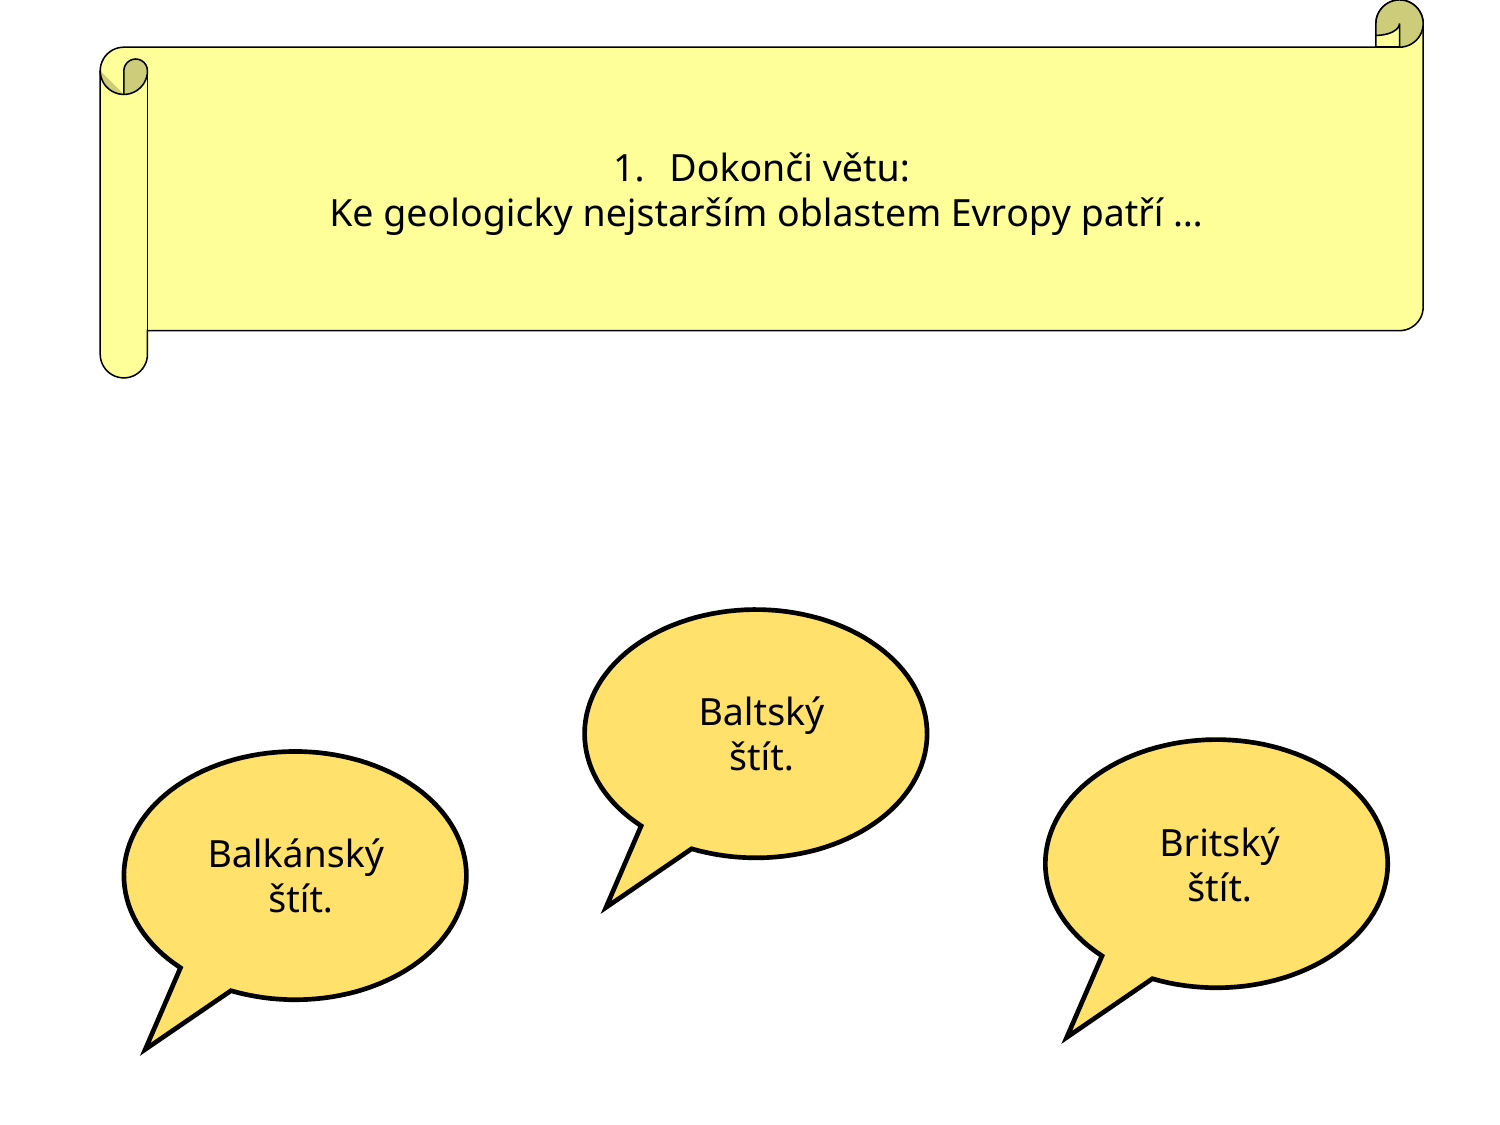

Dokonči větu:
 Ke geologicky nejstarším oblastem Evropy patří …
Baltský
štít.
Britský
štít.
Balkánský
štít.